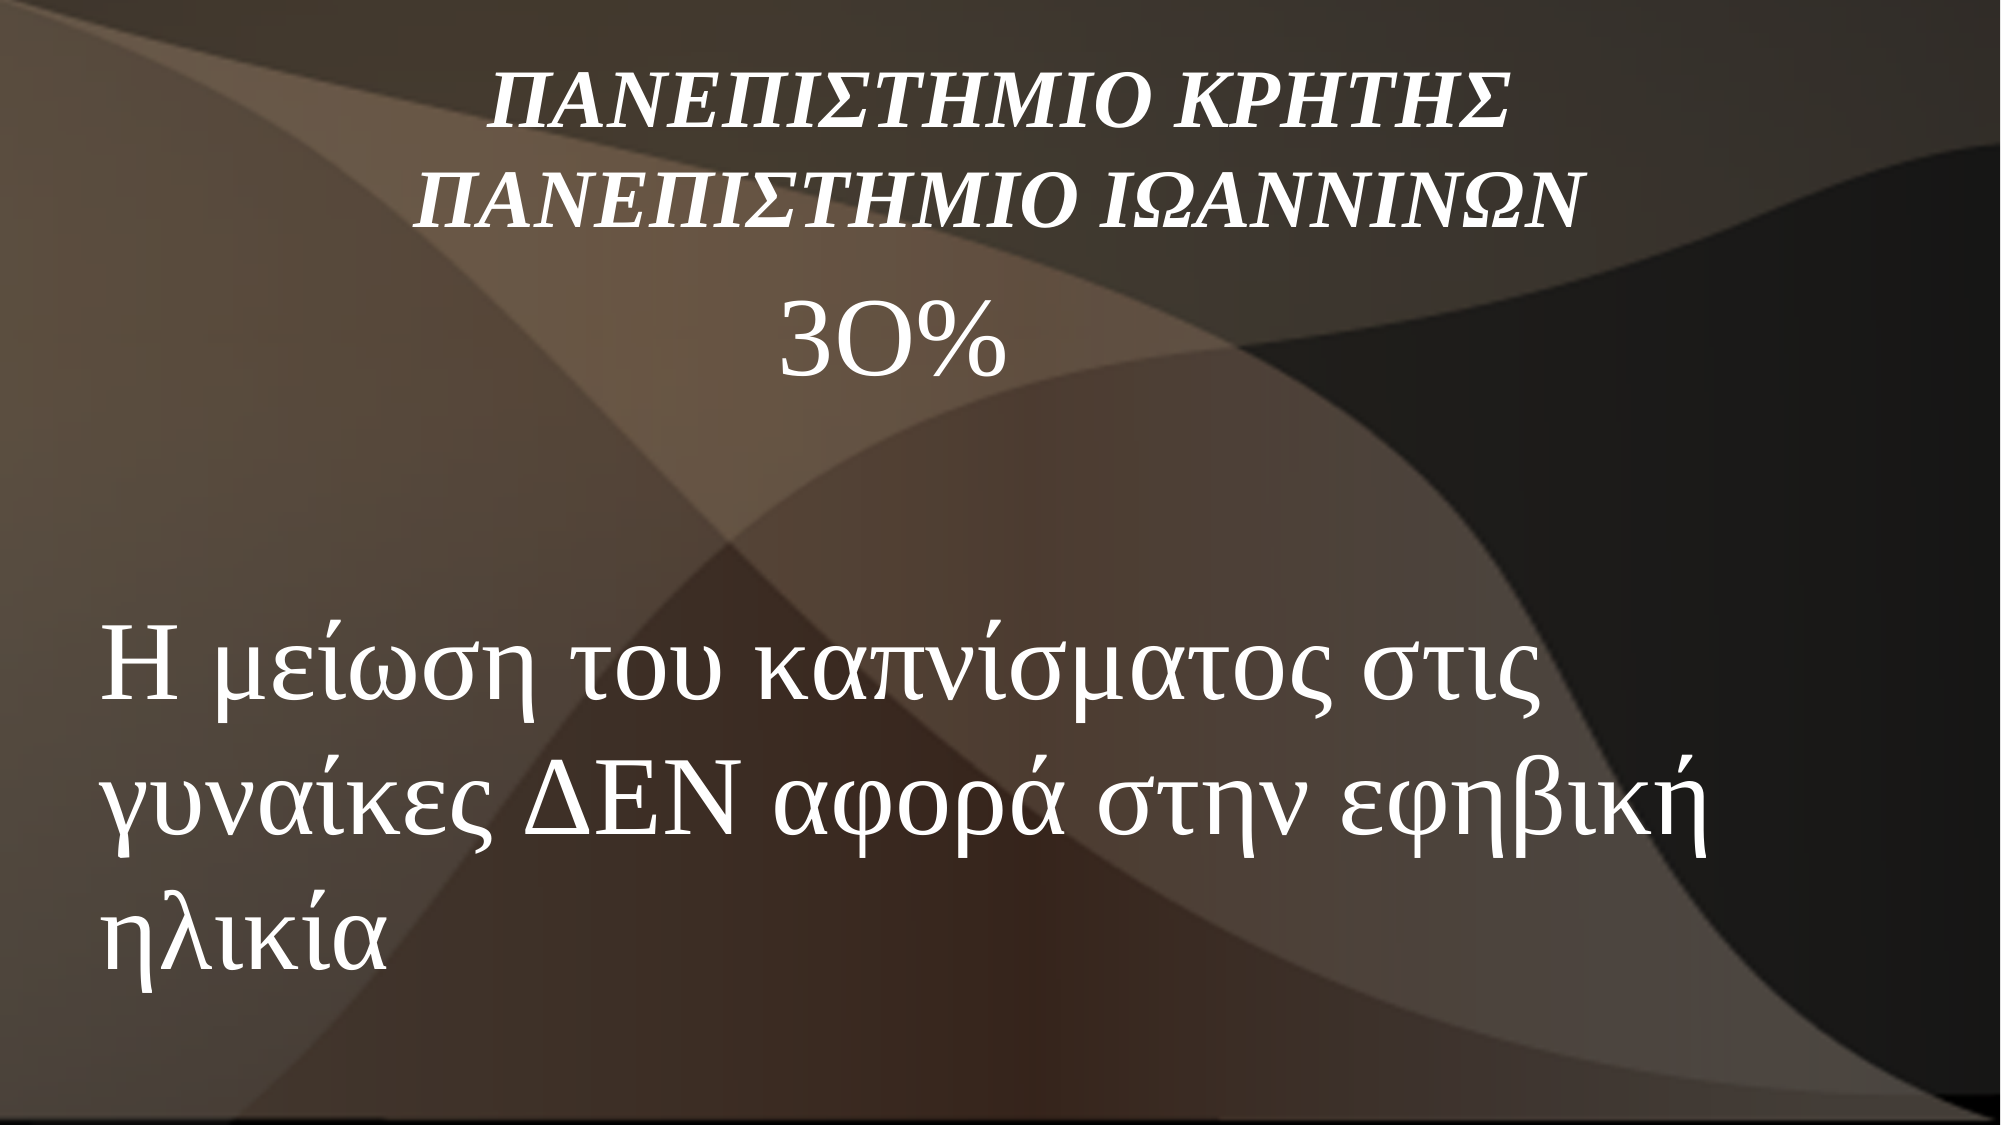

# ΠΑΝΕΠΙΣΤΗΜΙΟ ΚΡΗΤΗΣ ΠΑΝΕΠΙΣΤΗΜΙΟ ΙΩΑΝΝΙΝΩΝ
 3Ο%
Η μείωση του καπνίσματος στις γυναίκες ΔΕΝ αφορά στην εφηβική ηλικία